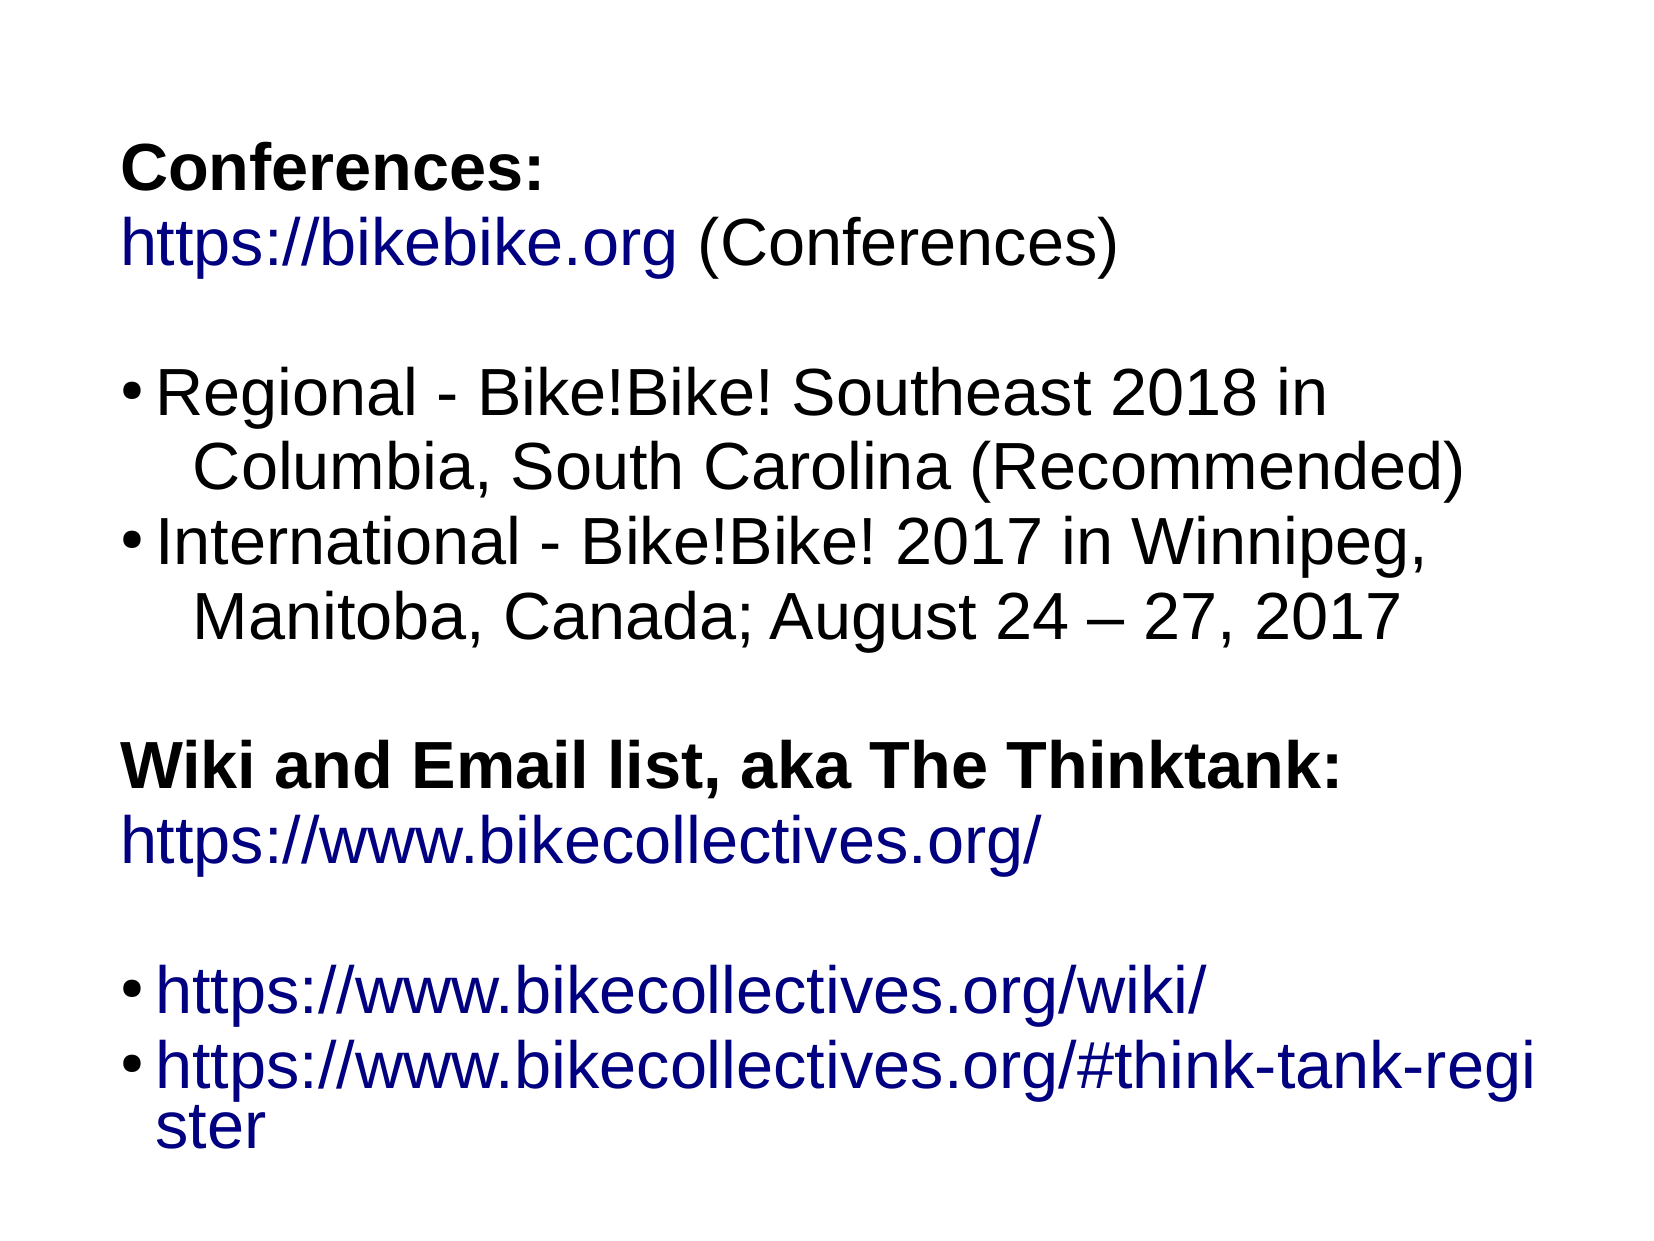

# Conferences:
https://bikebike.org (Conferences)
Regional - Bike!Bike! Southeast 2018 in Columbia, South Carolina (Recommended)
International - Bike!Bike! 2017 in Winnipeg, Manitoba, Canada; August 24 – 27, 2017
Wiki and Email list, aka The Thinktank:
https://www.bikecollectives.org/
https://www.bikecollectives.org/wiki/
https://www.bikecollectives.org/#think-tank-register